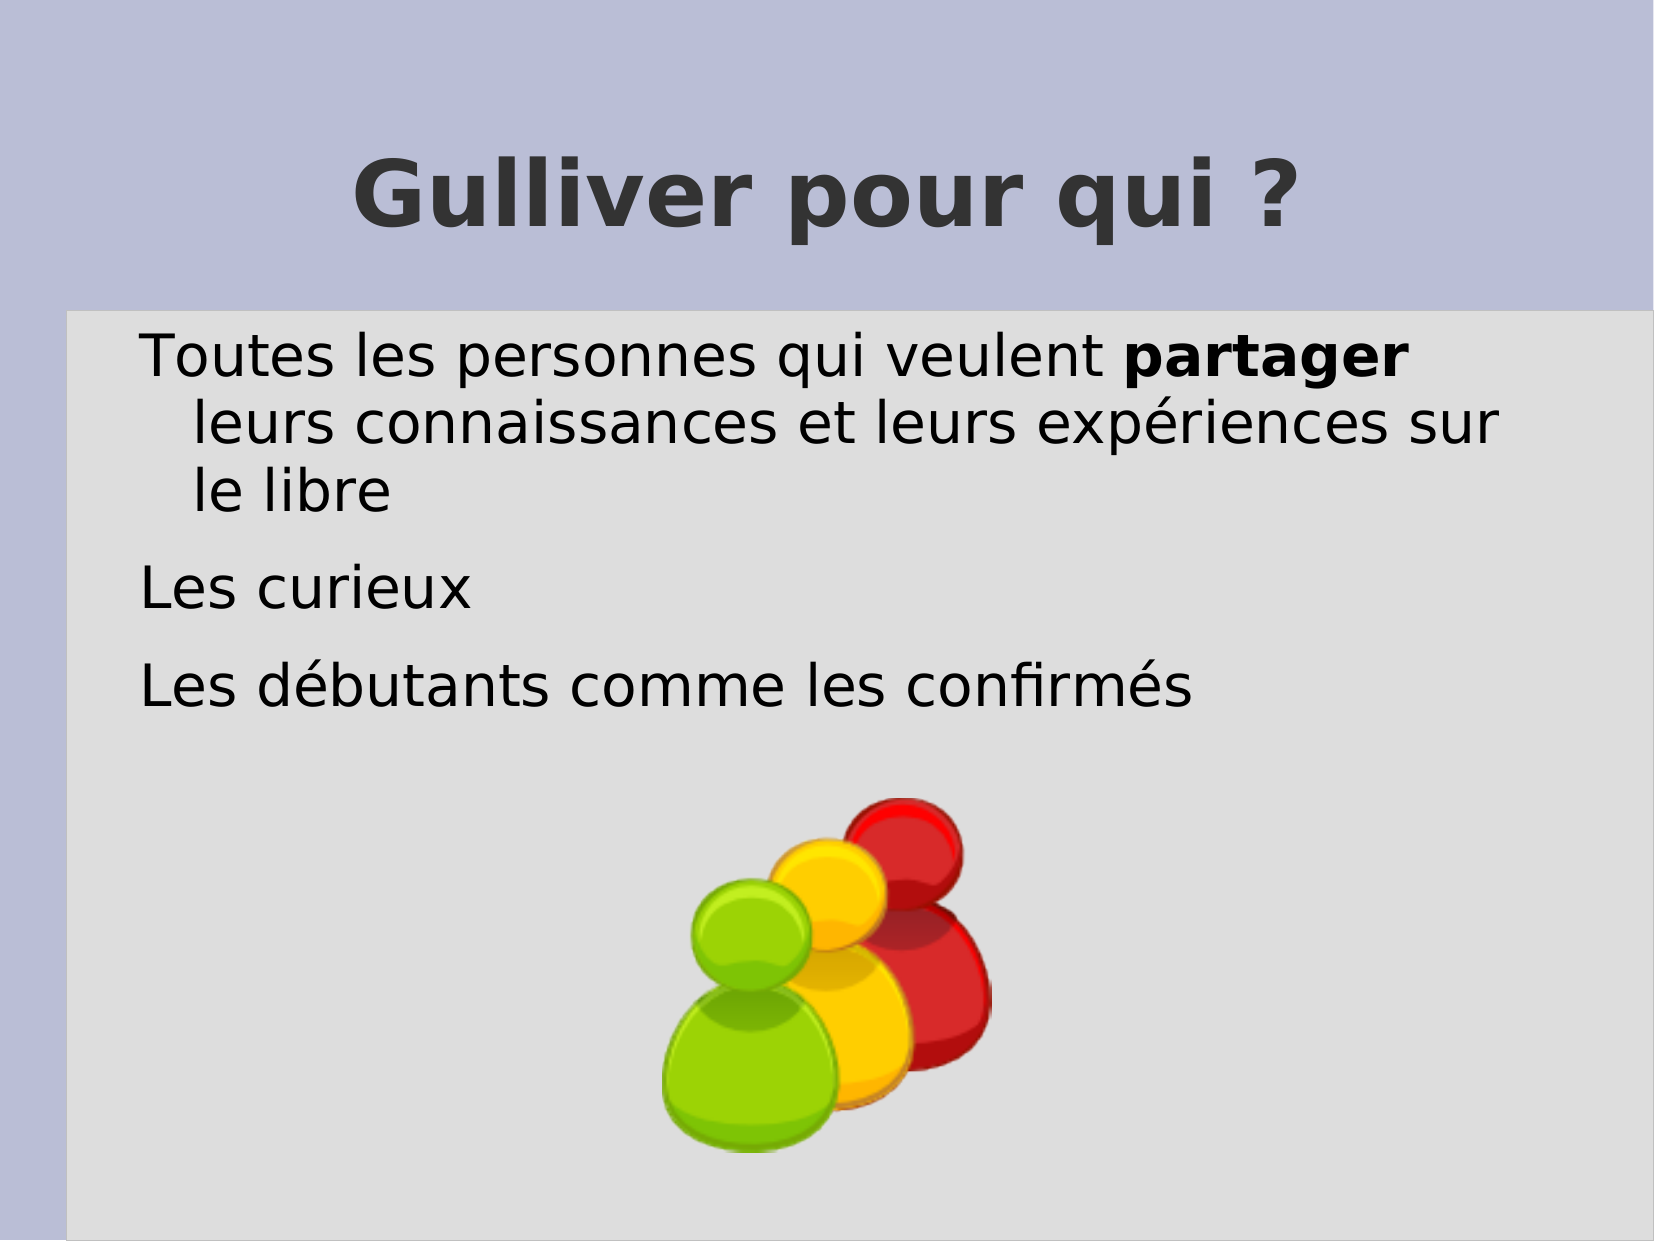

# Gulliver pour qui ?
Toutes les personnes qui veulent partager leurs connaissances et leurs expériences sur le libre
Les curieux
Les débutants comme les confirmés